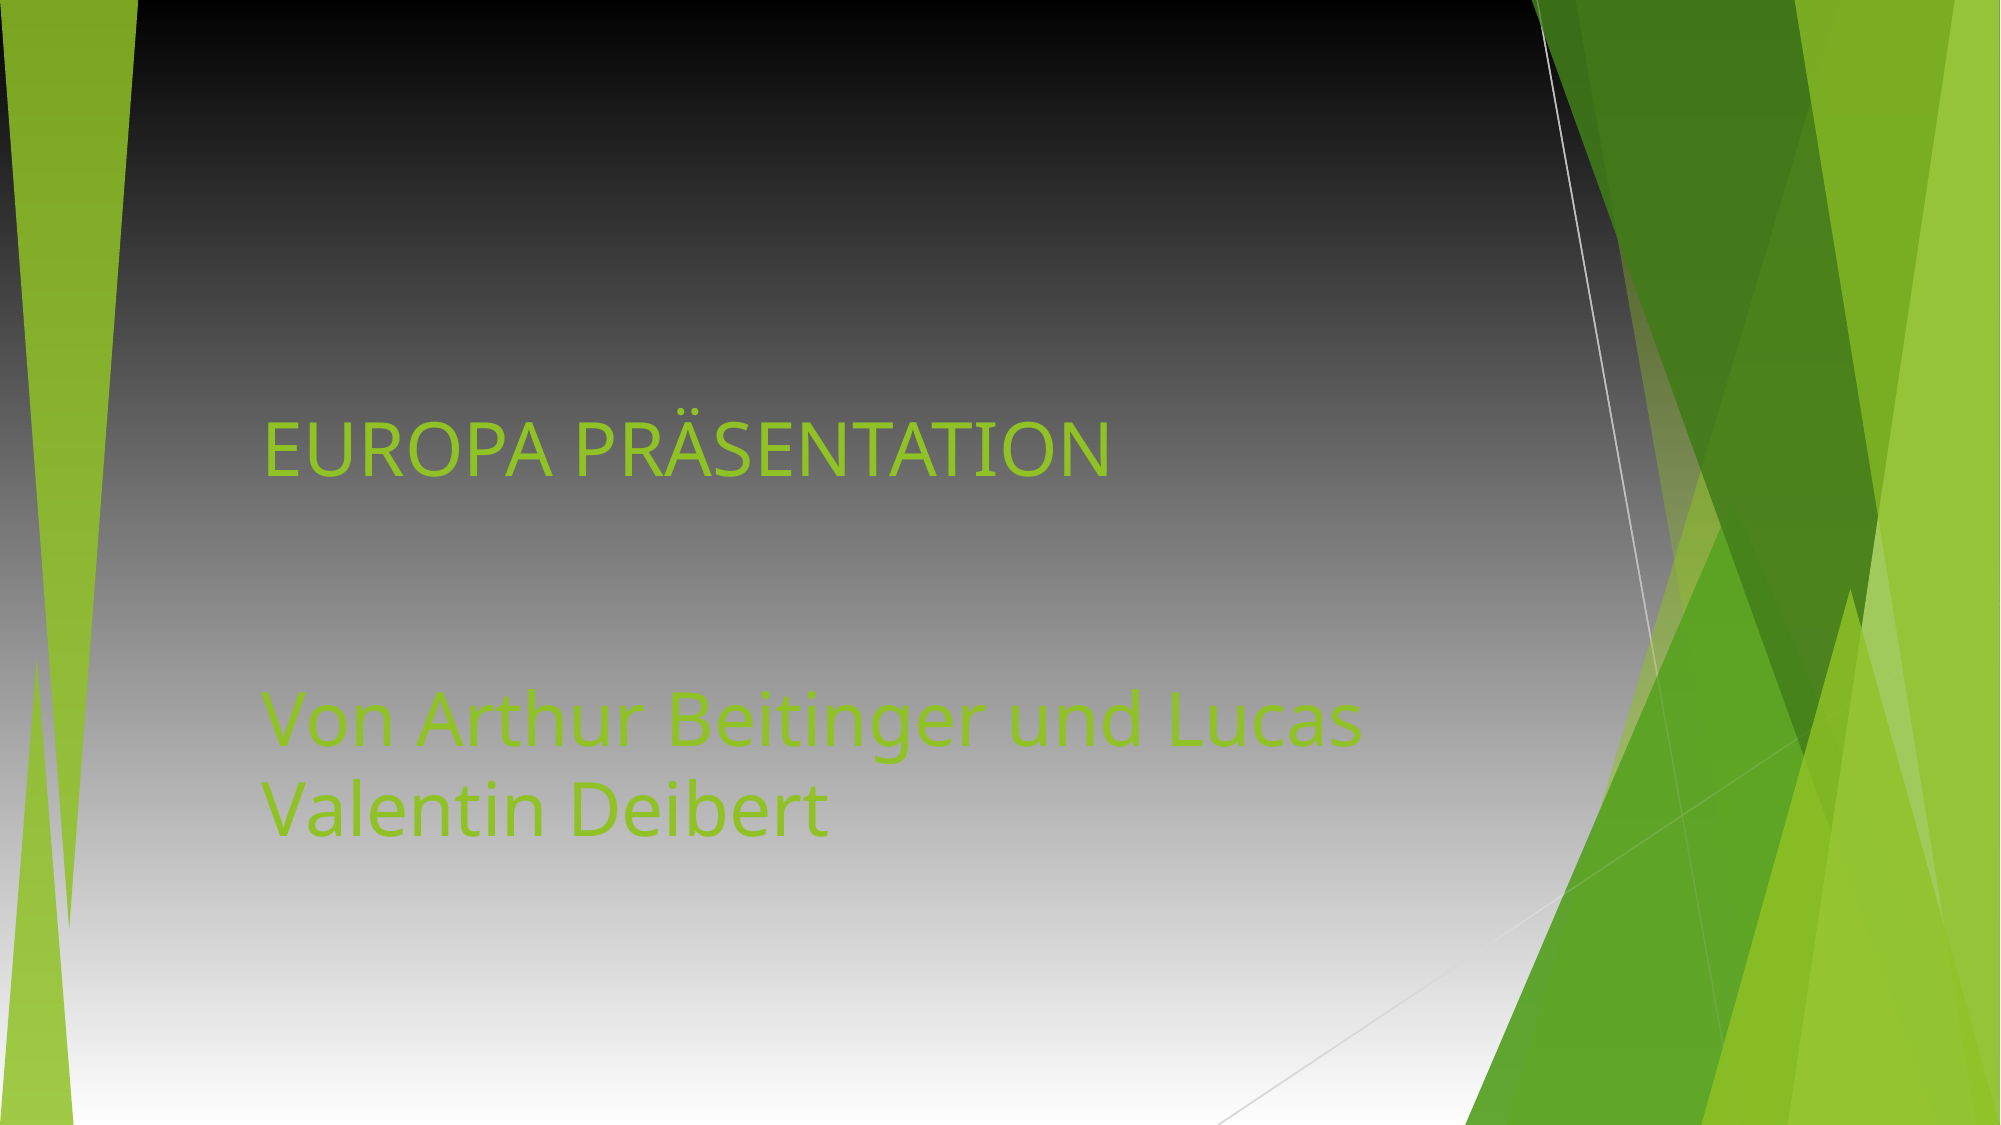

# EUROPA PRÄSENTATION
Von Arthur Beitinger und Lucas Valentin Deibert